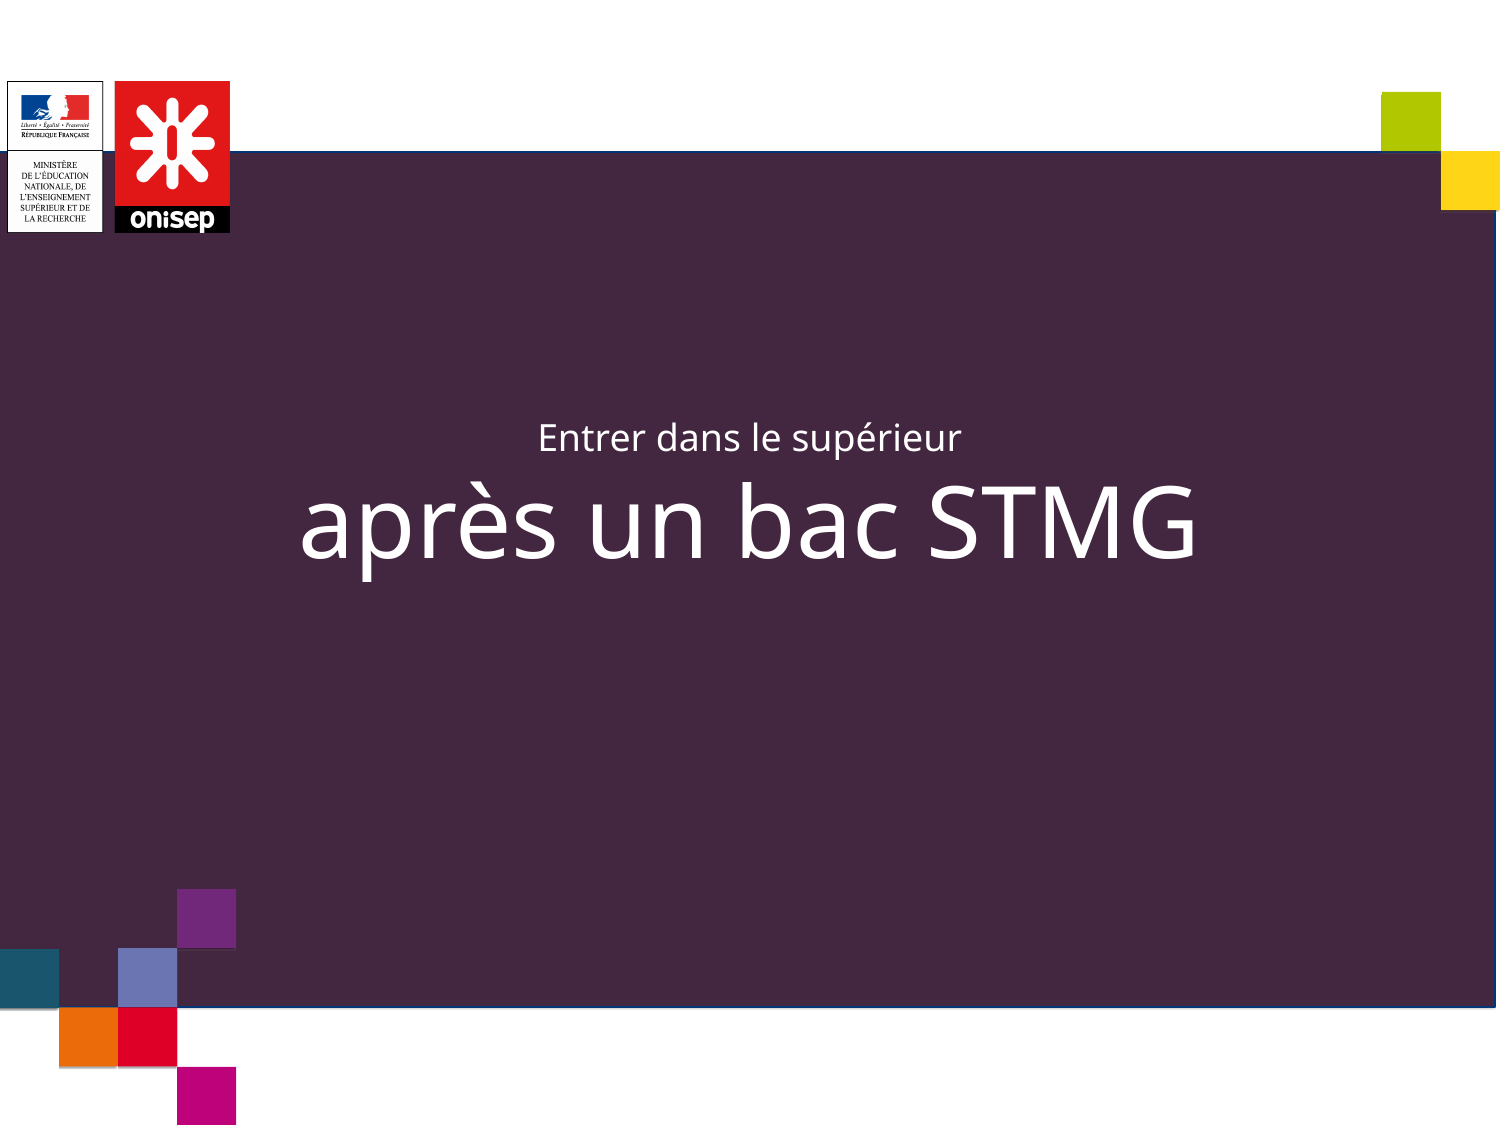

Entrer dans le supérieur
après un bac STMG